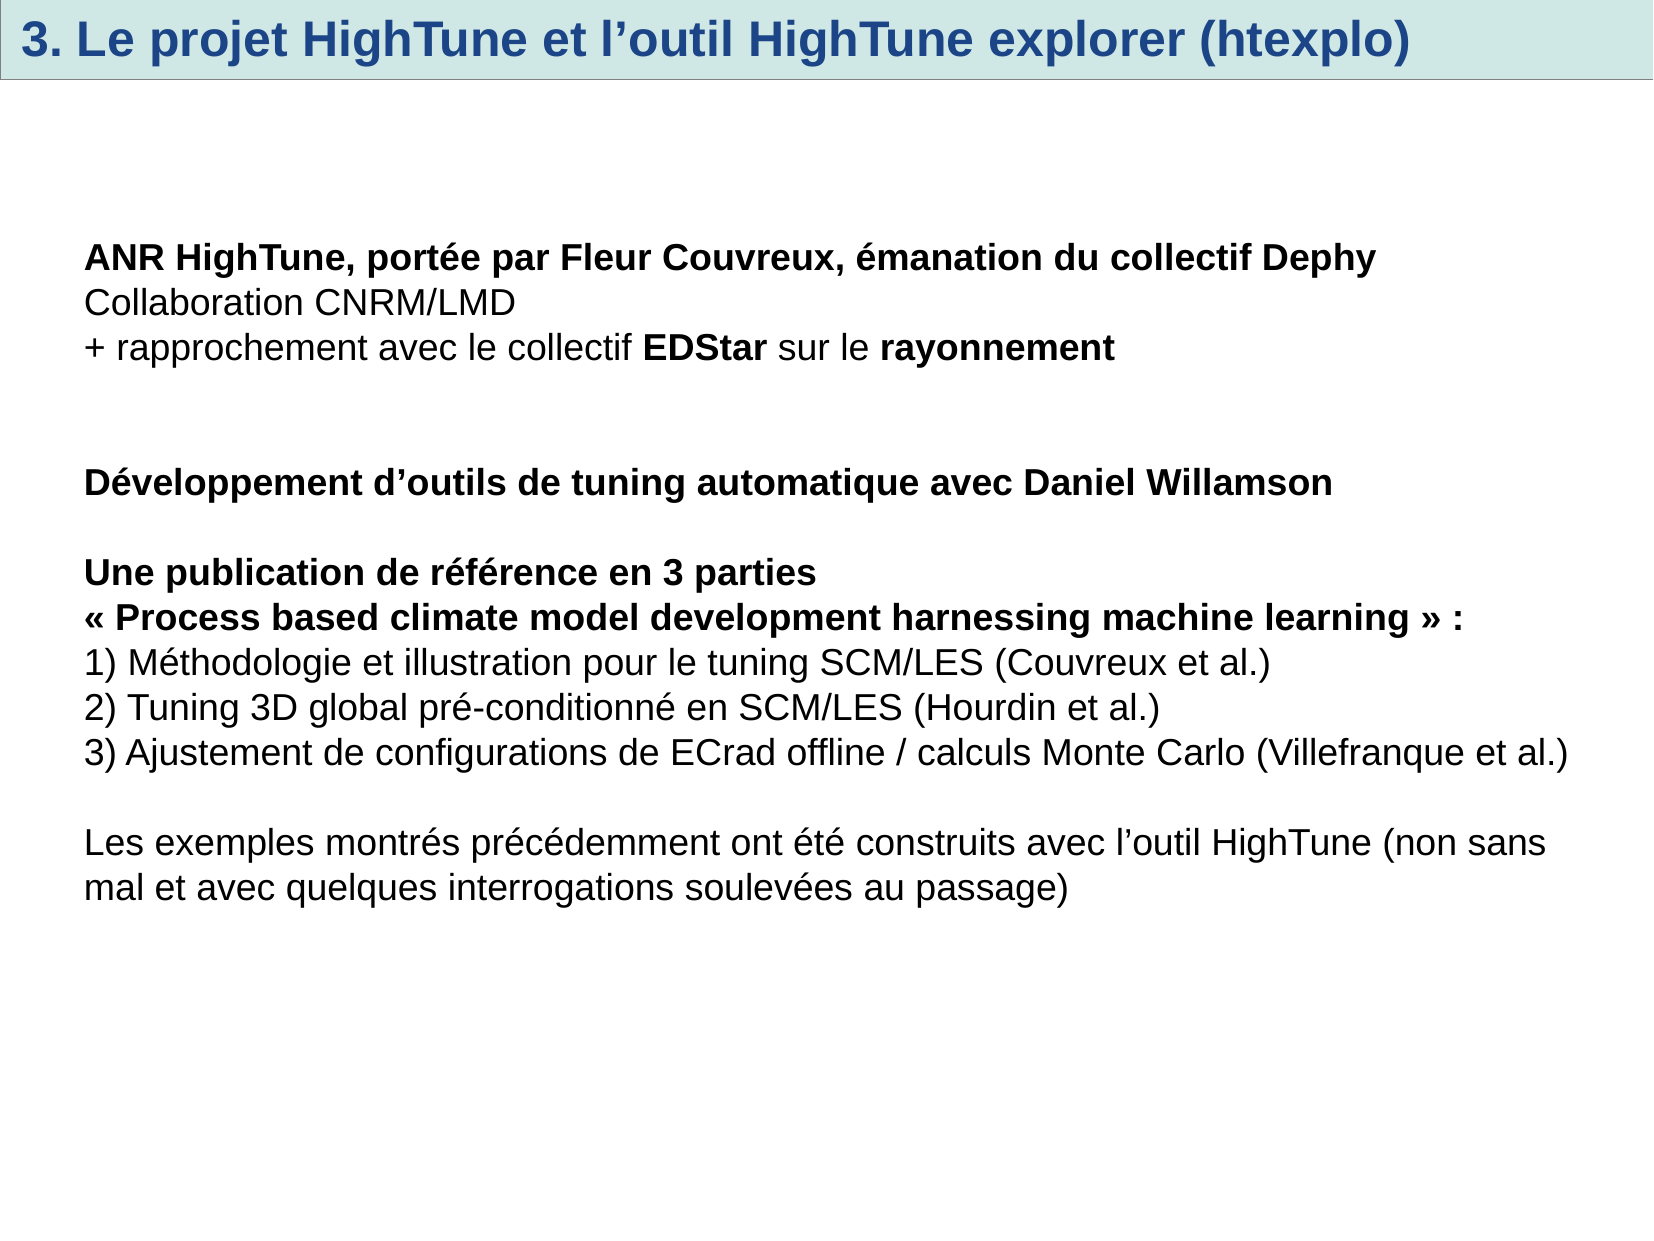

3. Le projet HighTune et l’outil HighTune explorer (htexplo)
ANR HighTune, portée par Fleur Couvreux, émanation du collectif Dephy
Collaboration CNRM/LMD
+ rapprochement avec le collectif EDStar sur le rayonnement
Développement d’outils de tuning automatique avec Daniel Willamson
Une publication de référence en 3 parties
« Process based climate model development harnessing machine learning » :
1) Méthodologie et illustration pour le tuning SCM/LES (Couvreux et al.)
2) Tuning 3D global pré-conditionné en SCM/LES (Hourdin et al.)
3) Ajustement de configurations de ECrad offline / calculs Monte Carlo (Villefranque et al.)
Les exemples montrés précédemment ont été construits avec l’outil HighTune (non sans mal et avec quelques interrogations soulevées au passage)